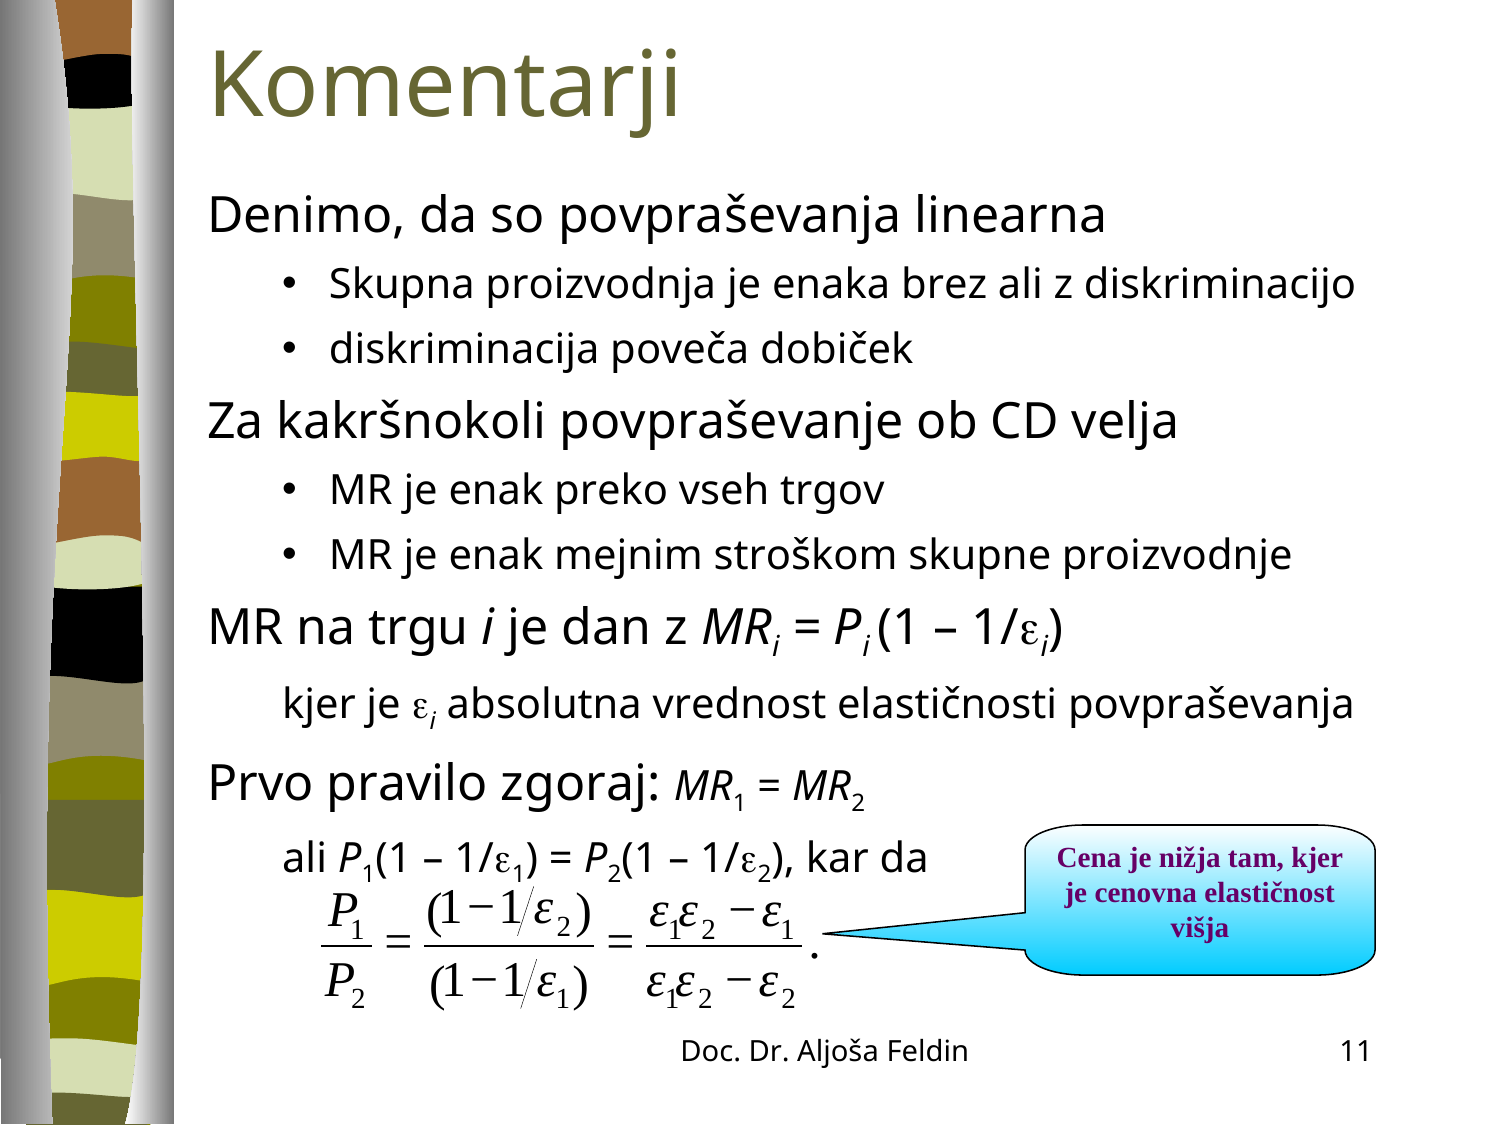

# Komentarji
Denimo, da so povpraševanja linearna
Skupna proizvodnja je enaka brez ali z diskriminacijo
diskriminacija poveča dobiček
Za kakršnokoli povpraševanje ob CD velja
MR je enak preko vseh trgov
MR je enak mejnim stroškom skupne proizvodnje
MR na trgu i je dan z MRi = Pi (1 – 1/i)
kjer je i absolutna vrednost elastičnosti povpraševanja
Prvo pravilo zgoraj: MR1 = MR2
ali P1(1 – 1/1) = P2(1 – 1/2), kar da
Cena je nižja tam, kjer je cenovna elastičnost višja
Doc. Dr. Aljoša Feldin